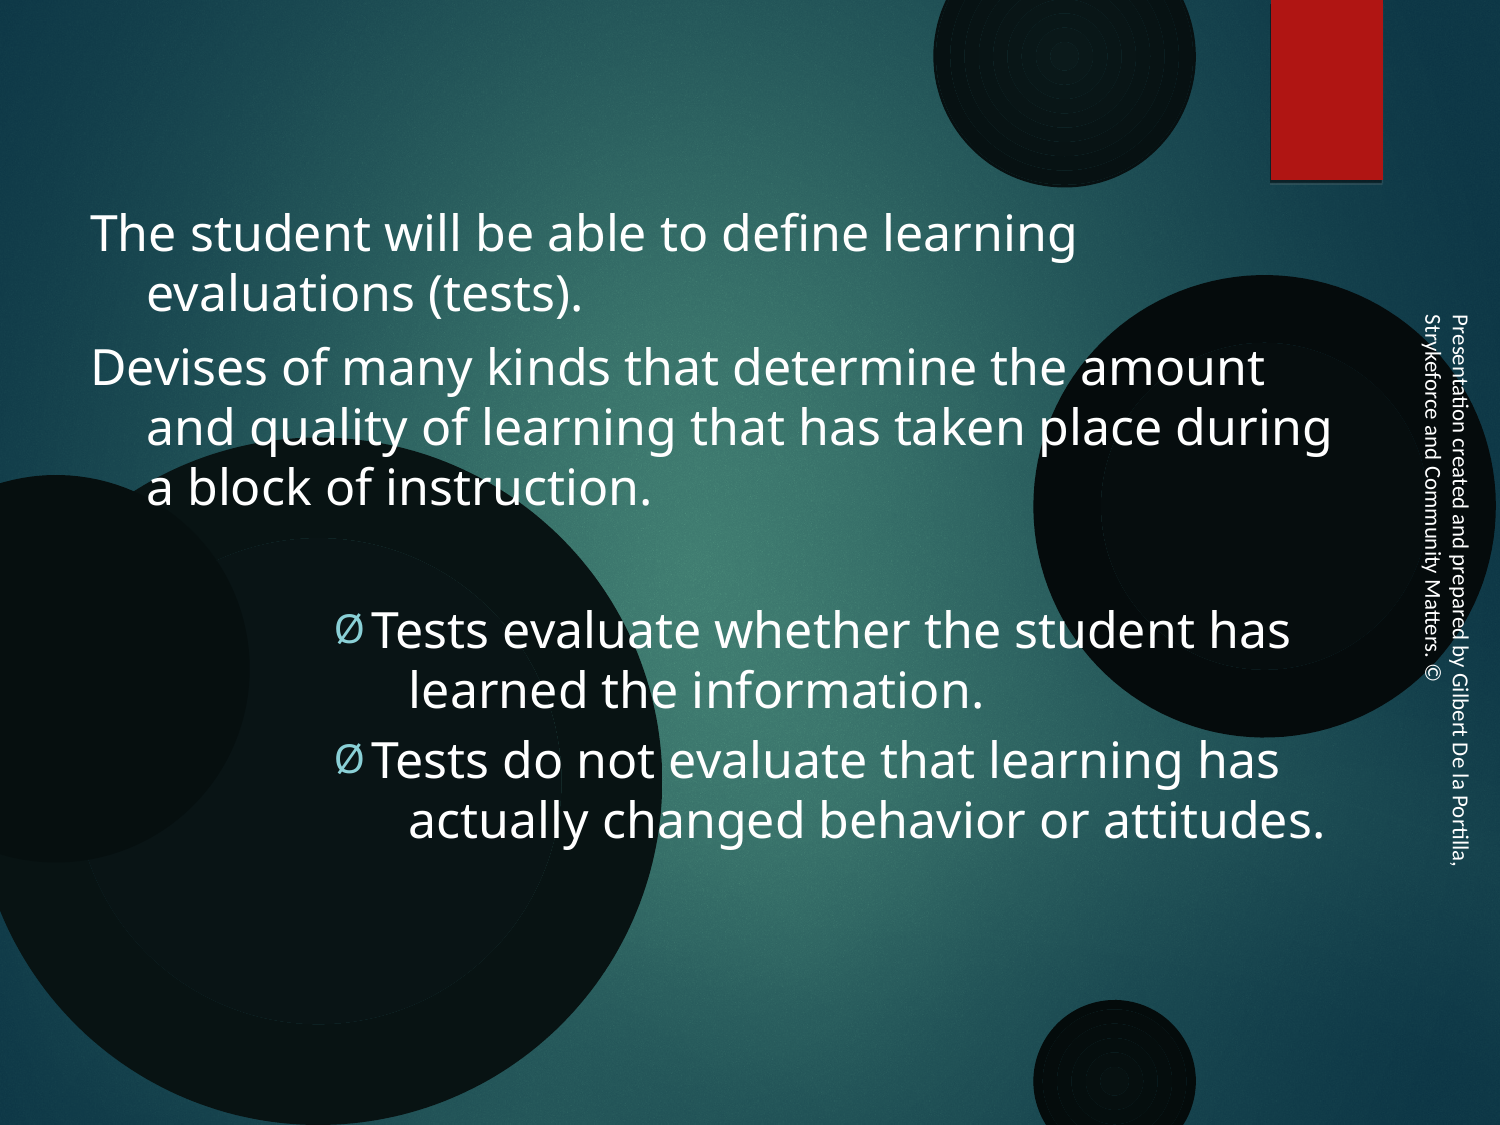

# The student will be able to define learning evaluations (tests).
Devises of many kinds that determine the amount and quality of learning that has taken place during a block of instruction.
Tests evaluate whether the student has learned the information.
Tests do not evaluate that learning has actually changed behavior or attitudes.
Presentation created and prepared by Gilbert De la Portilla, Strykeforce and Community Matters. ©